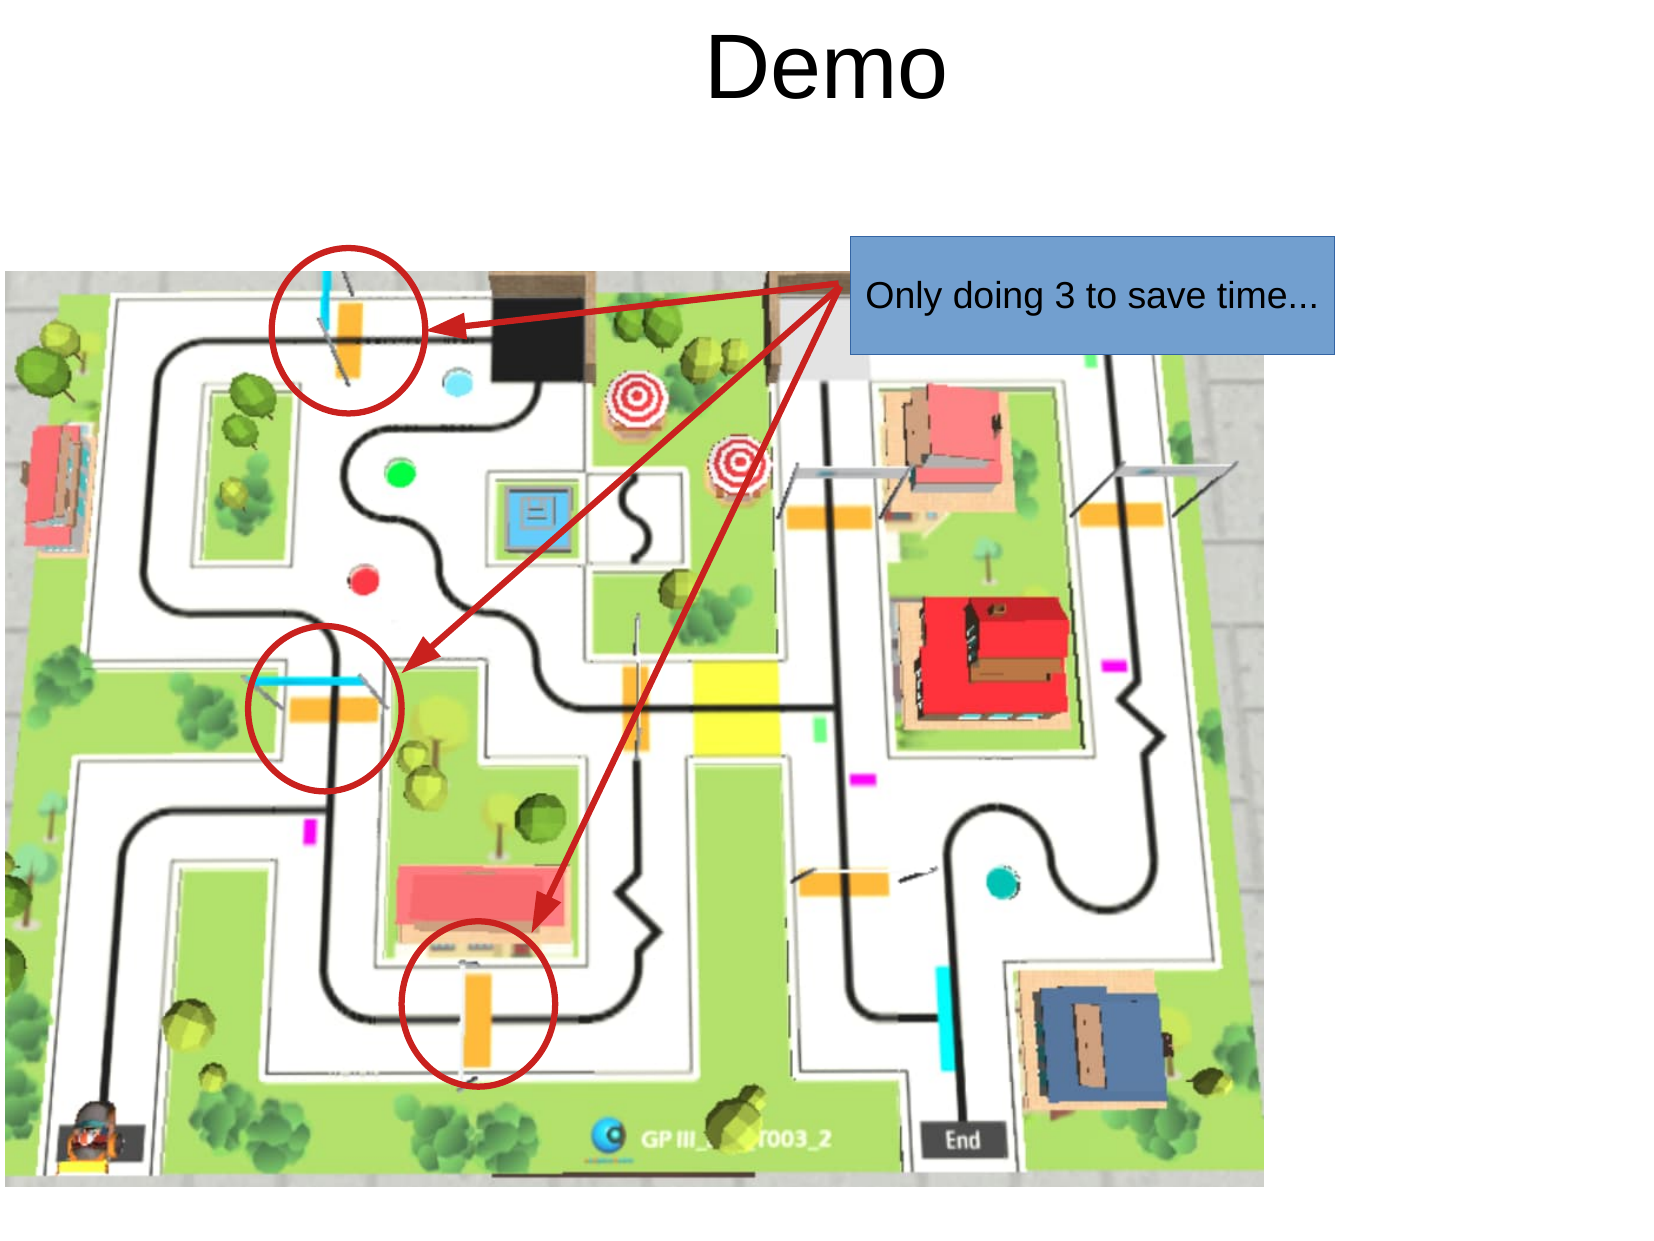

# Demo
Only doing 3 to save time...